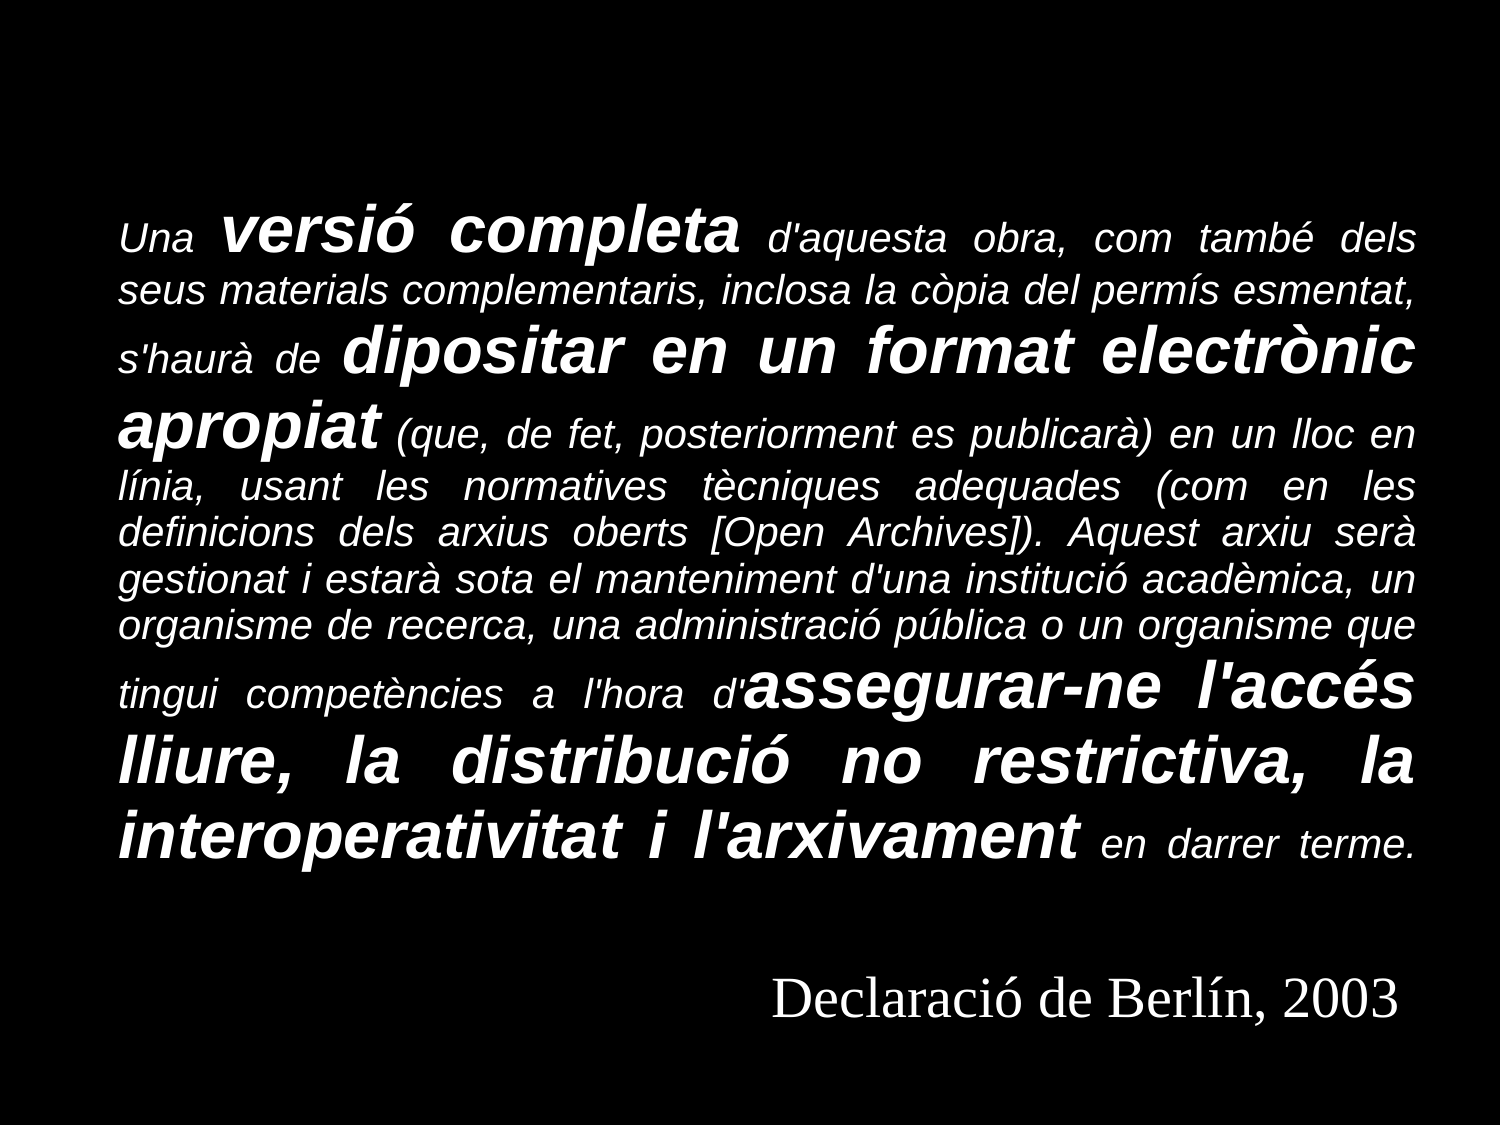

# Una versió completa d'aquesta obra, com també dels seus materials complementaris, inclosa la còpia del permís esmentat, s'haurà de dipositar en un format electrònic apropiat (que, de fet, posteriorment es publicarà) en un lloc en línia, usant les normatives tècniques adequades (com en les definicions dels arxius oberts [Open Archives]). Aquest arxiu serà gestionat i estarà sota el manteniment d'una institució acadèmica, un organisme de recerca, una administració pública o un organisme que tingui competències a l'hora d'assegurar-ne l'accés lliure, la distribució no restrictiva, la interoperativitat i l'arxivament en darrer terme. Declaració de Berlín, 2003